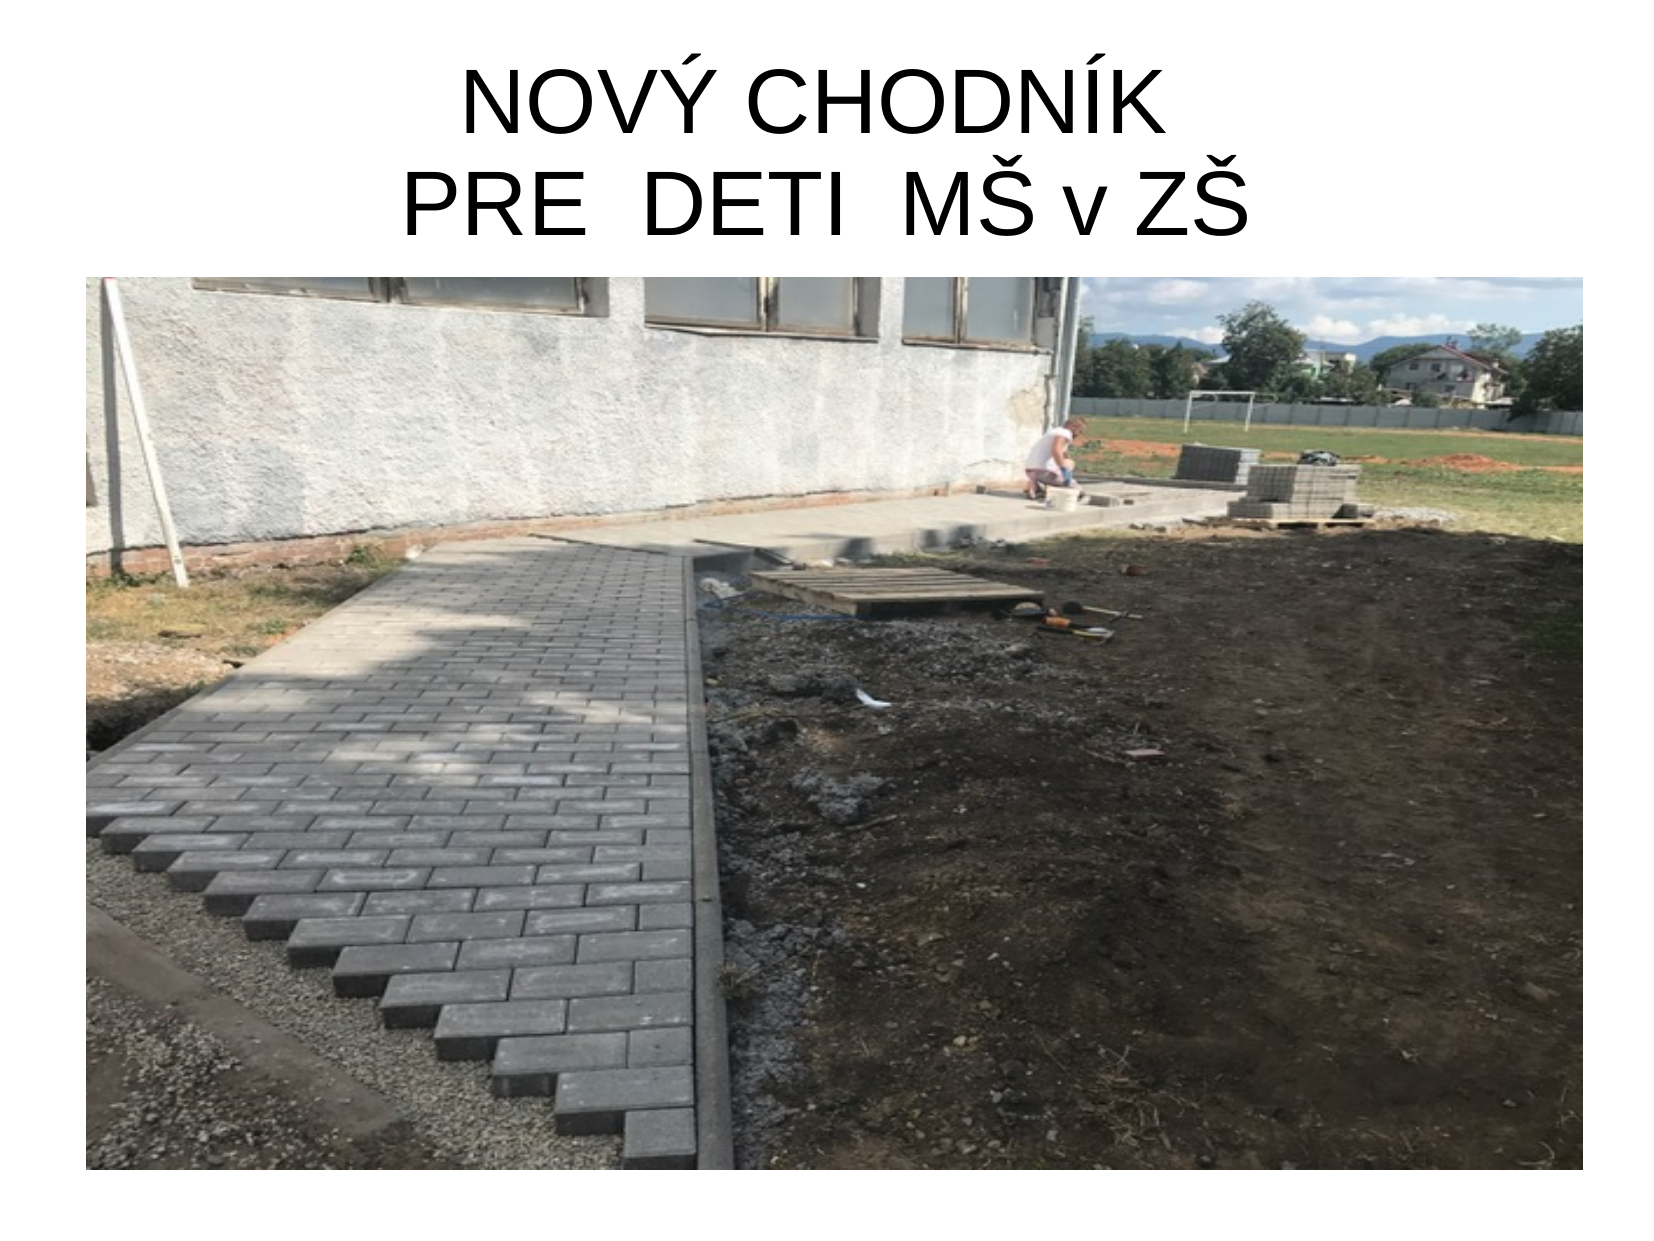

# NOVÝ CHODNÍK PRE DETI MŠ v ZŠ